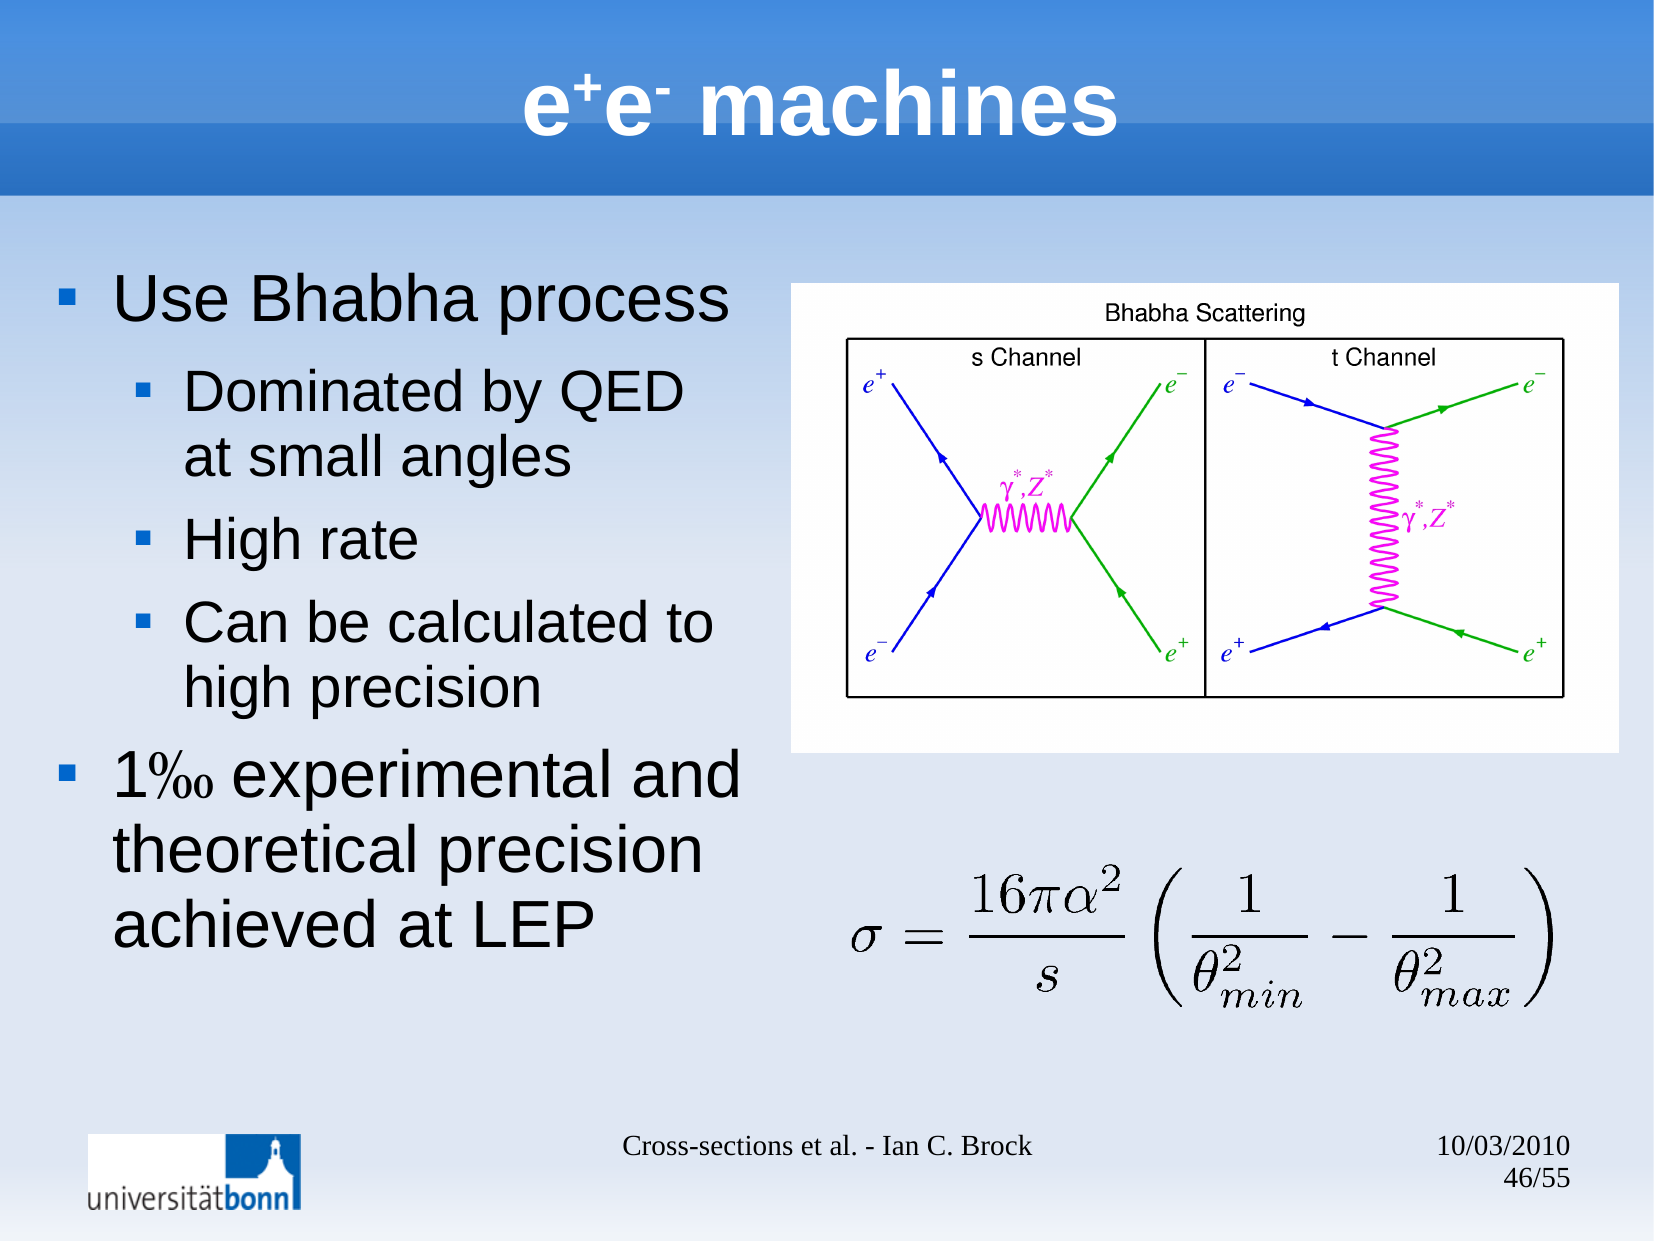

# e+e- machines
Use Bhabha process
Dominated by QED
at small angles
High rate
Can be calculated to high precision
1‰ experimental and theoretical precision achieved at LEP
Cross-sections et al. - Ian C. Brock
46